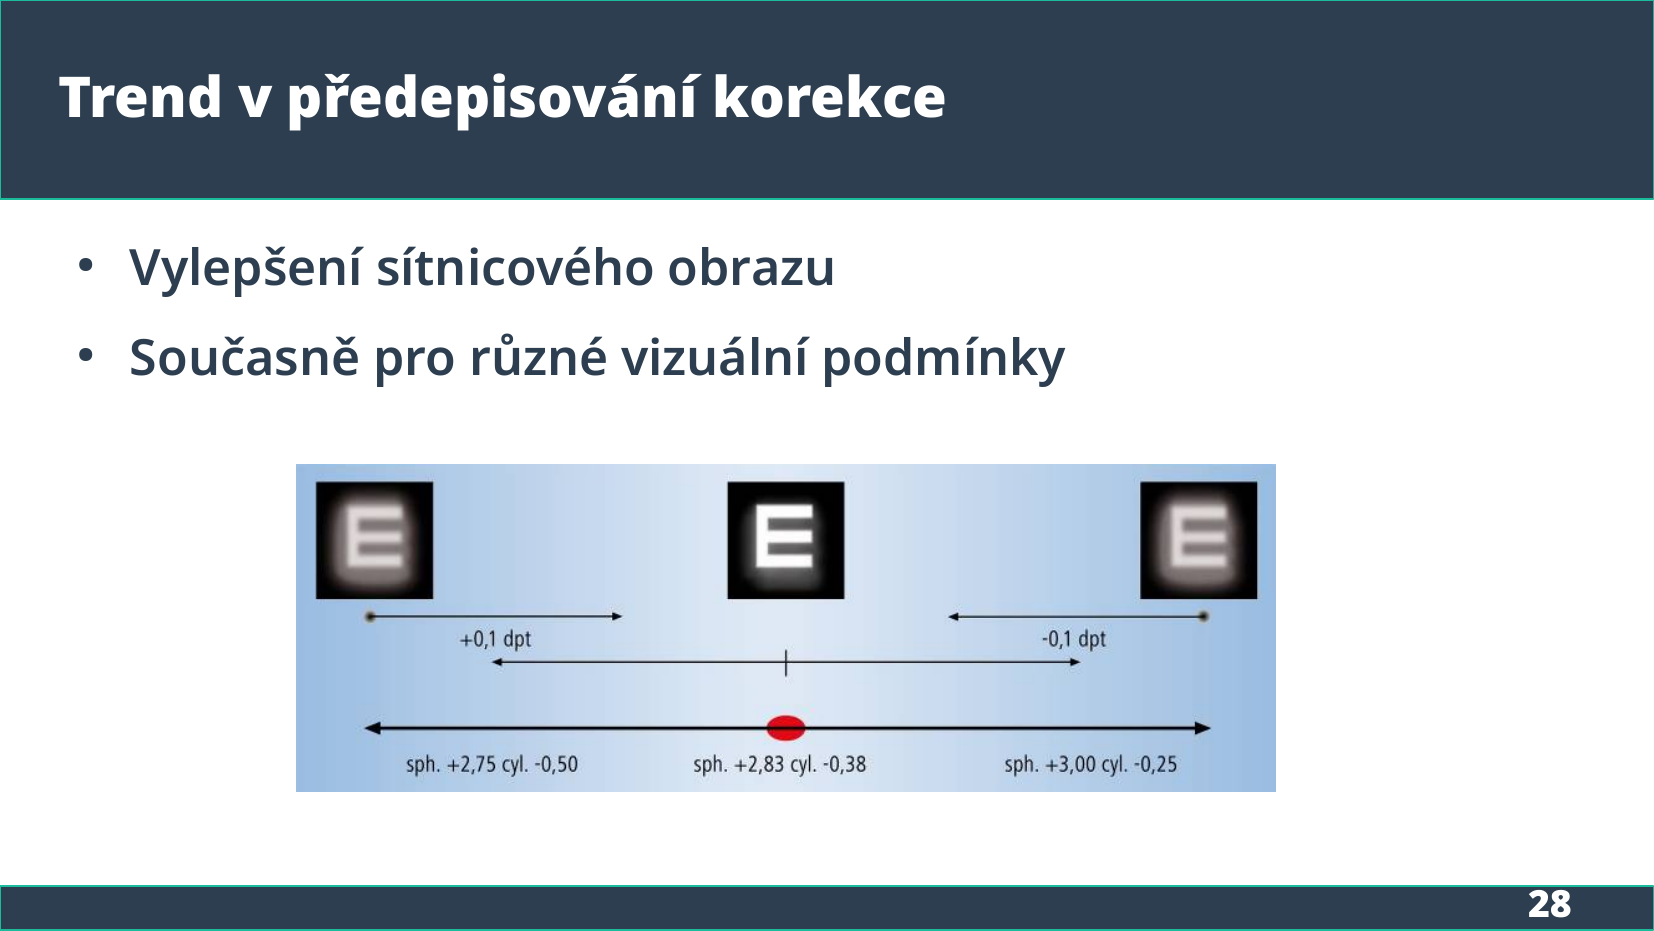

# Trend v předepisování korekce
Vylepšení sítnicového obrazu
Současně pro různé vizuální podmínky
28